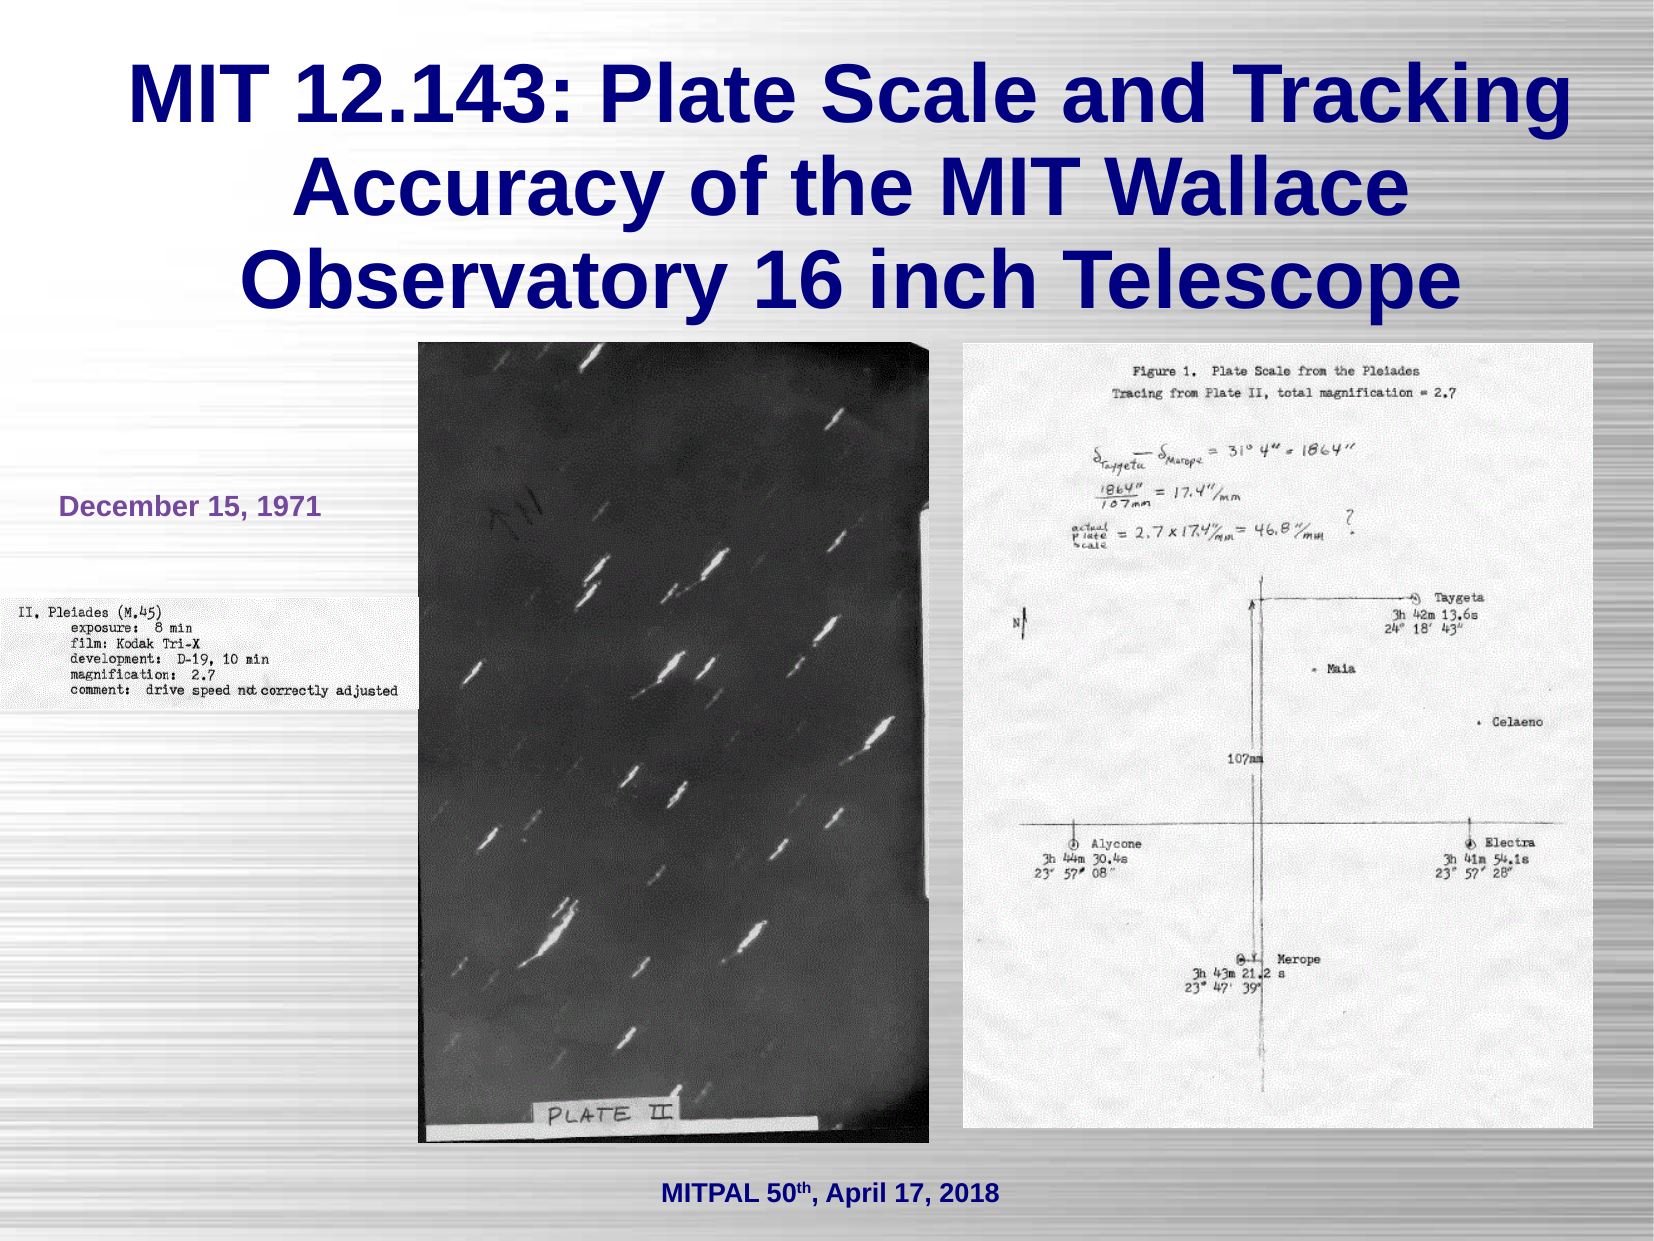

MIT 12.143: Plate Scale and Tracking Accuracy of the MIT Wallace Observatory 16 inch Telescope
December 15, 1971
MITPAL 50th, April 17, 2018